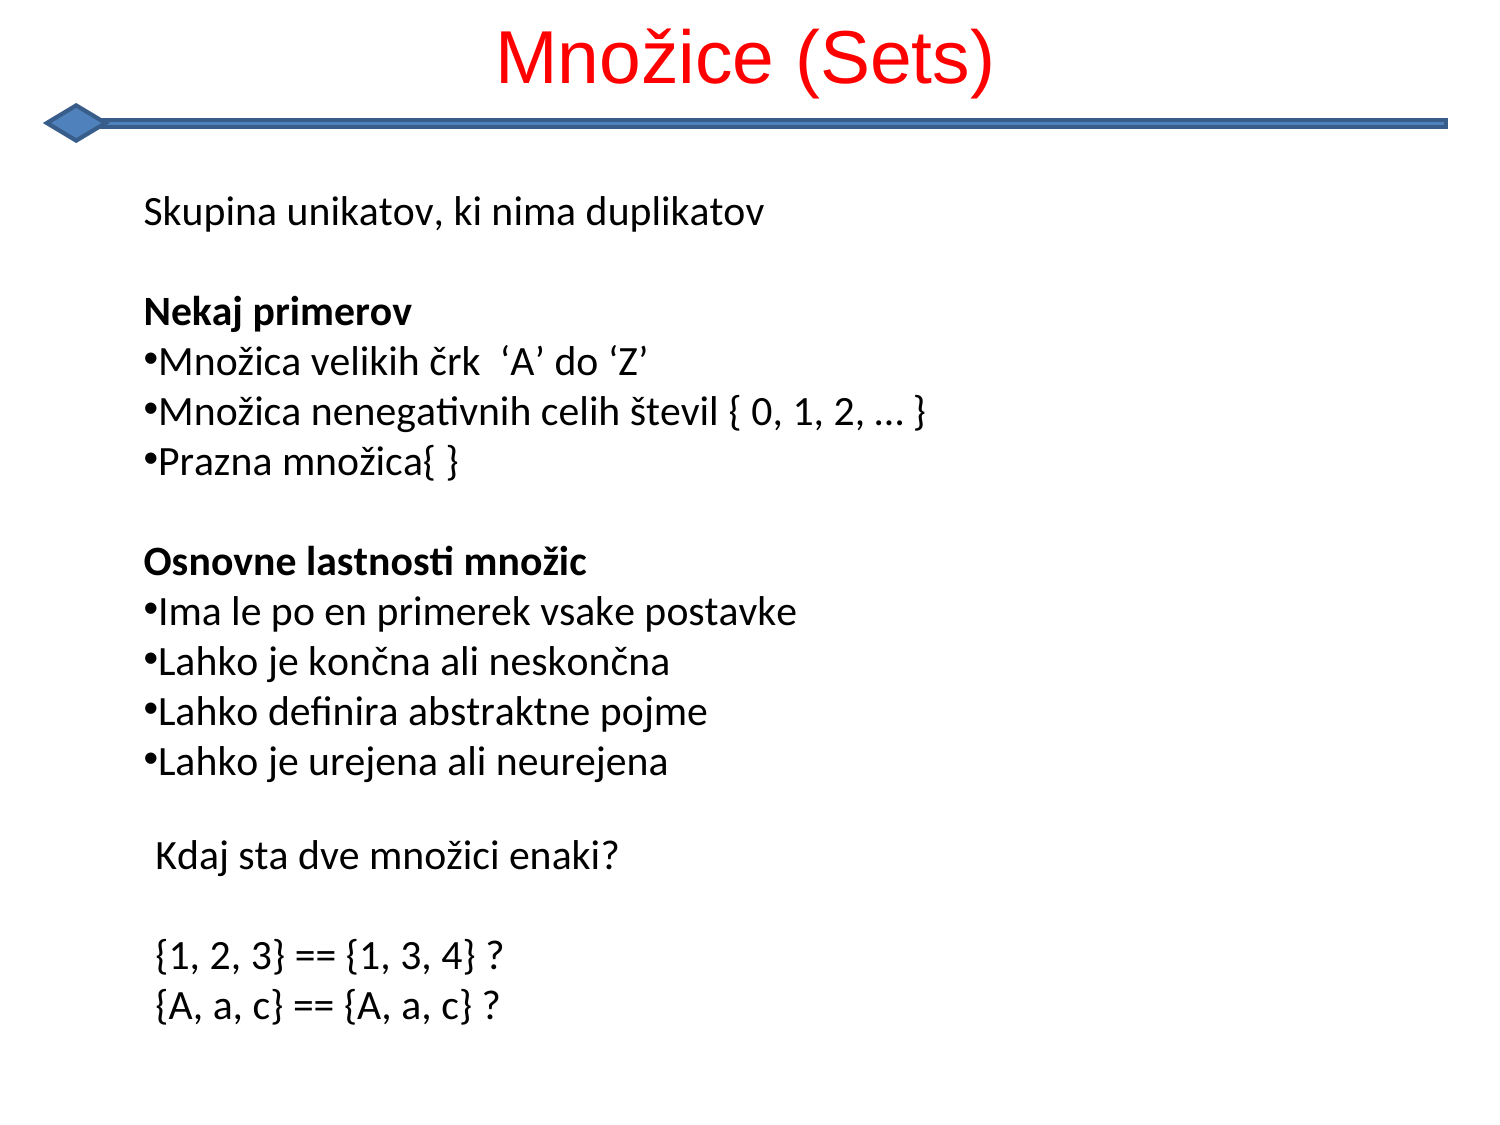

# Množice (Sets)
Skupina unikatov, ki nima duplikatov
Nekaj primerov
Množica velikih črk ‘A’ do ‘Z’
Množica nenegativnih celih števil { 0, 1, 2, … }
Prazna množica{ }
Osnovne lastnosti množic
Ima le po en primerek vsake postavke
Lahko je končna ali neskončna
Lahko definira abstraktne pojme
Lahko je urejena ali neurejena
Kdaj sta dve množici enaki?
{1, 2, 3} == {1, 3, 4} ?
{A, a, c} == {A, a, c} ?